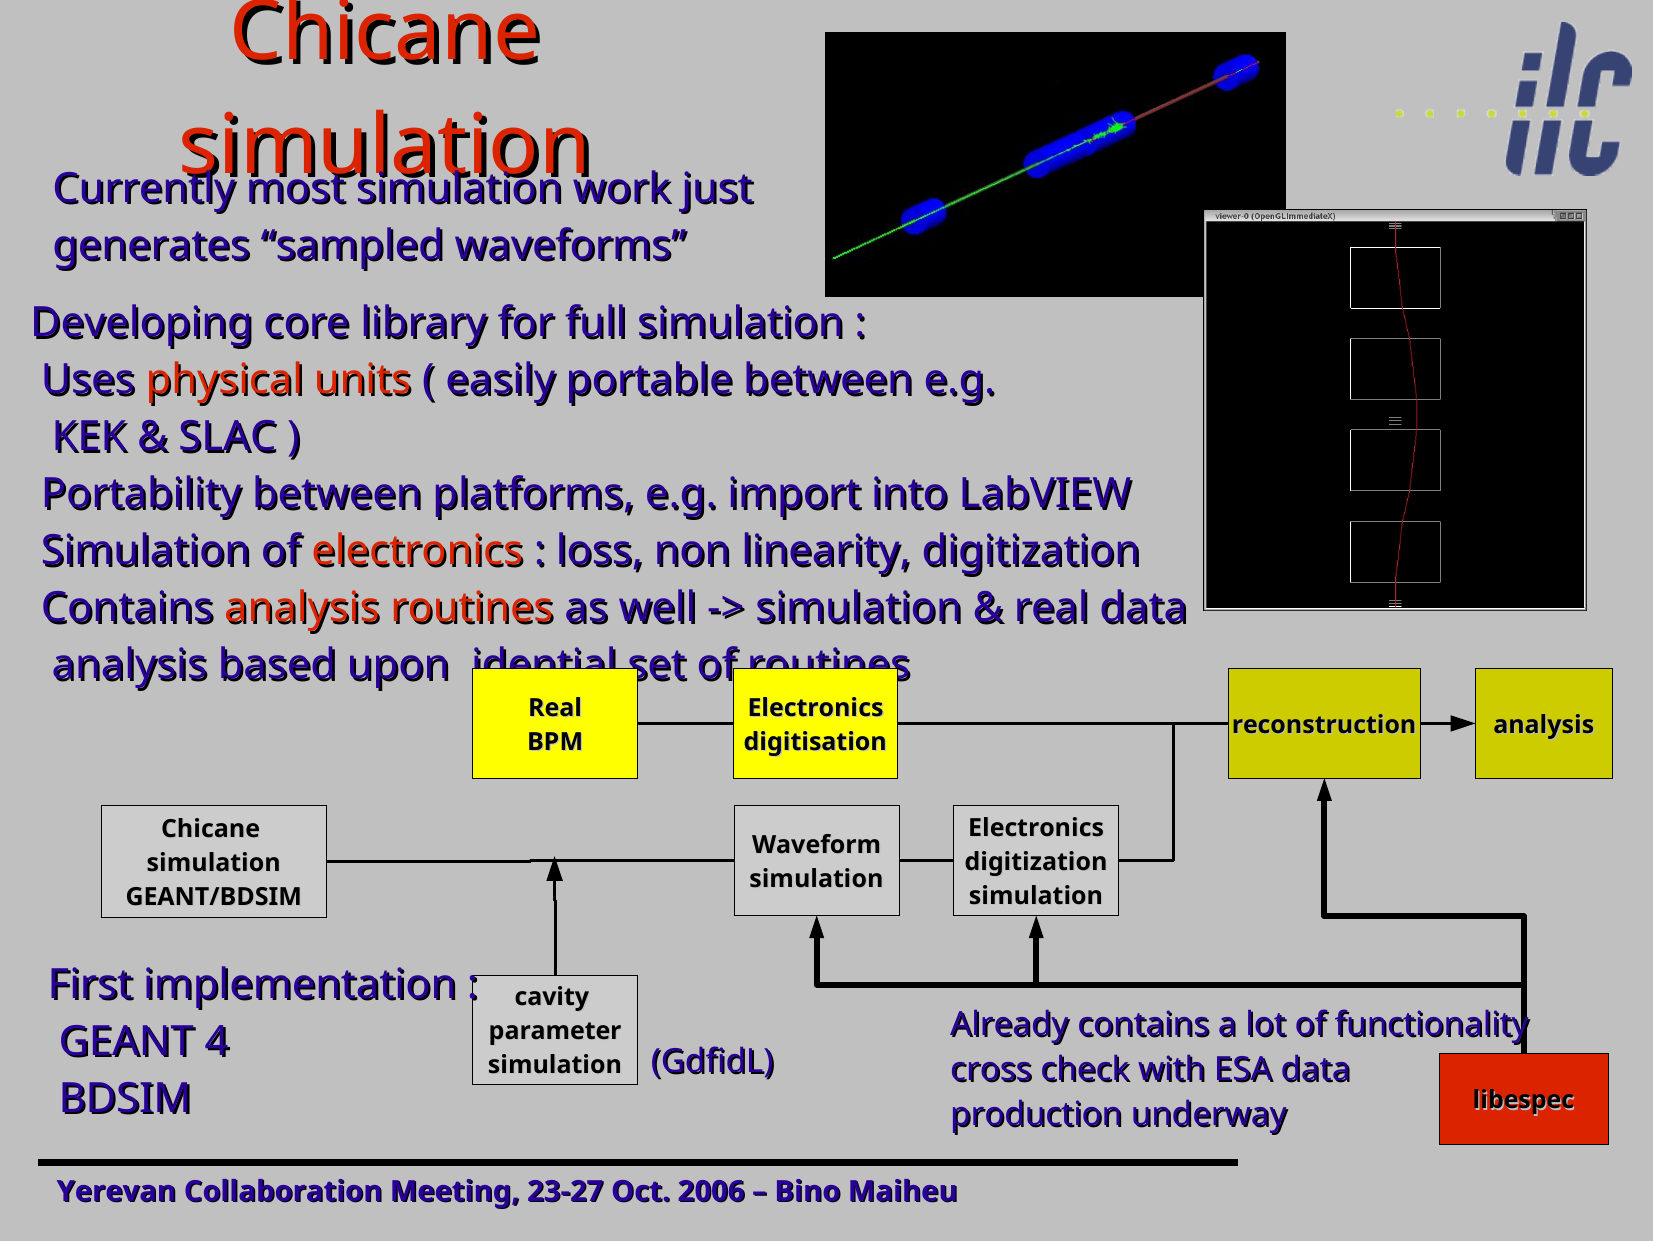

# Chicane simulation
Currently most simulation work just
generates “sampled waveforms”
Developing core library for full simulation :
 Uses physical units ( easily portable between e.g.
 KEK & SLAC )
 Portability between platforms, e.g. import into LabVIEW
 Simulation of electronics : loss, non linearity, digitization
 Contains analysis routines as well -> simulation & real data
 analysis based upon idential set of routines
Real
BPM
reconstruction
analysis
Electronics
digitisation
Chicane
simulation
GEANT/BDSIM
Waveform
simulation
Electronics
digitization
simulation
First implementation :
 GEANT 4
 BDSIM
cavity
parameter
simulation
Already contains a lot of functionality
cross check with ESA data
production underway
(GdfidL)
libespec
Yerevan Collaboration Meeting, 23-27 Oct. 2006 – Bino Maiheu